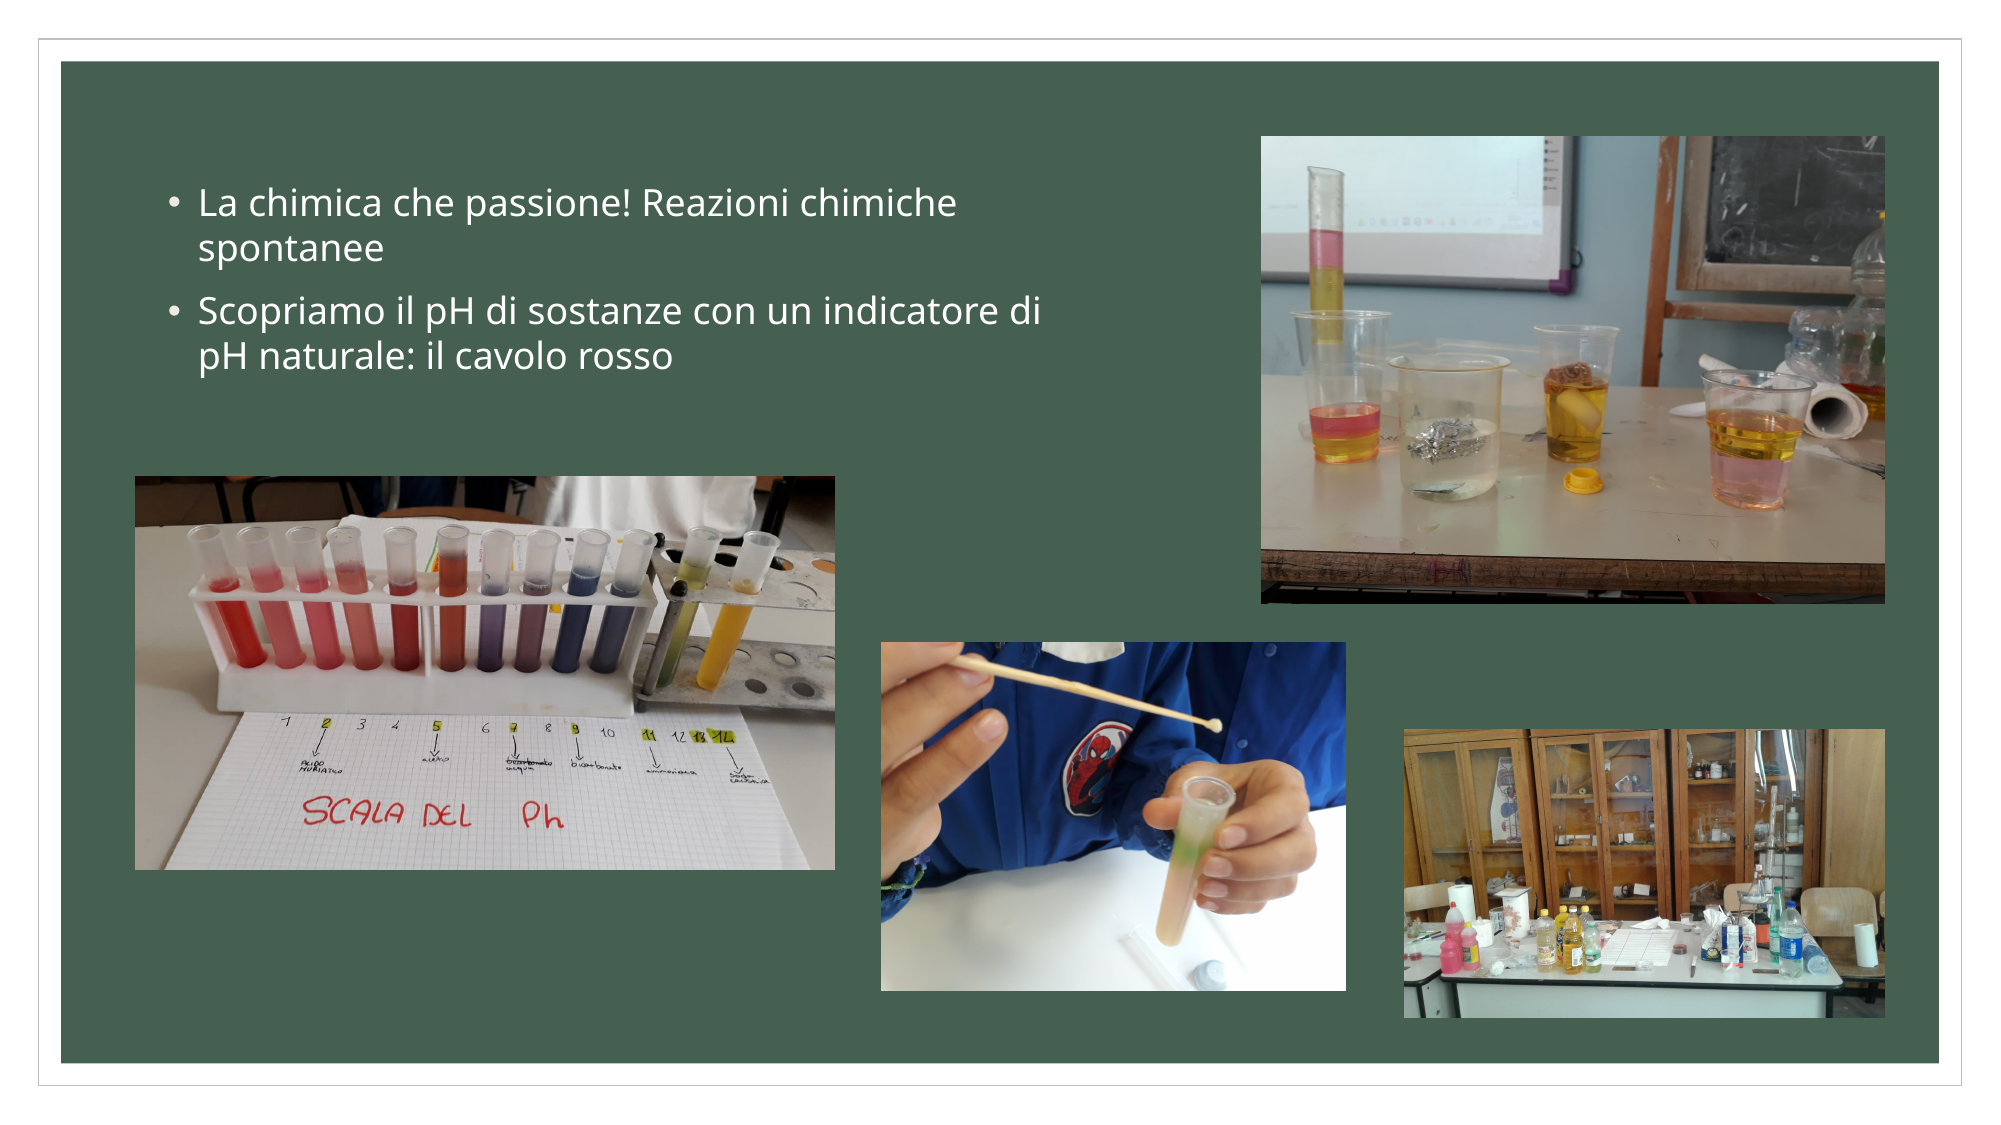

# La chimica che passione! Reazioni chimiche spontanee
Scopriamo il pH di sostanze con un indicatore di pH naturale: il cavolo rosso